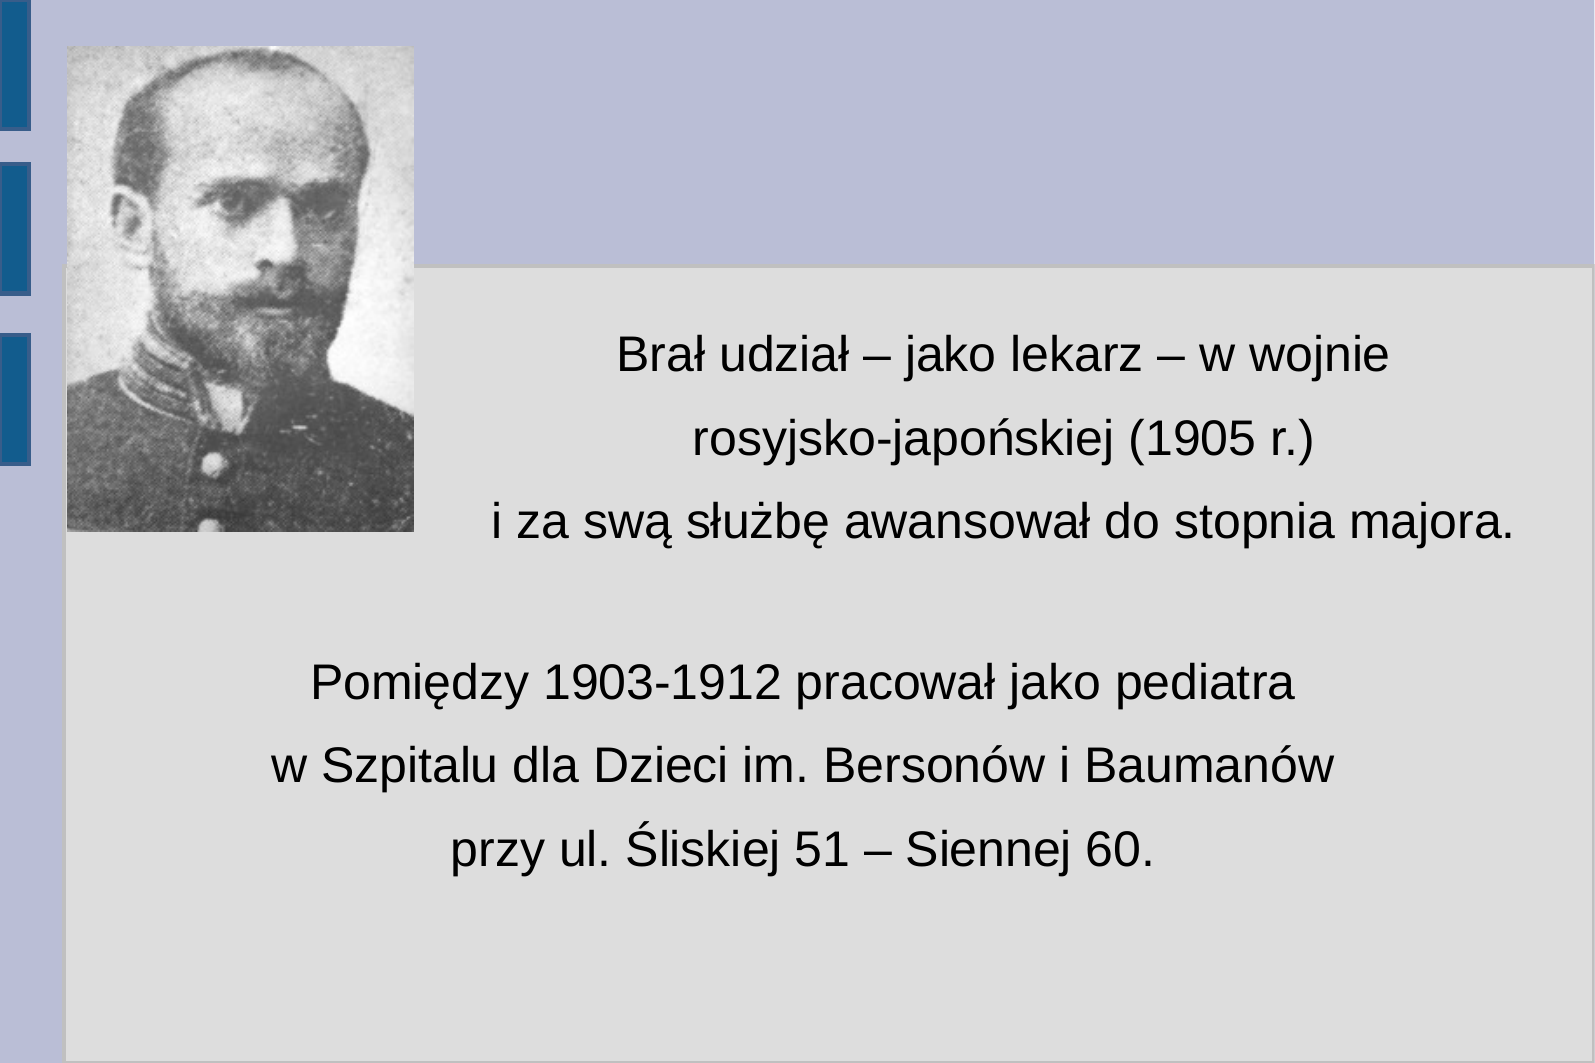

Brał udział – jako lekarz – w wojnie
rosyjsko-japońskiej (1905 r.)
i za swą służbę awansował do stopnia majora.
Pomiędzy 1903-1912 pracował jako pediatra
w Szpitalu dla Dzieci im. Bersonów i Baumanów
przy ul. Śliskiej 51 – Siennej 60.